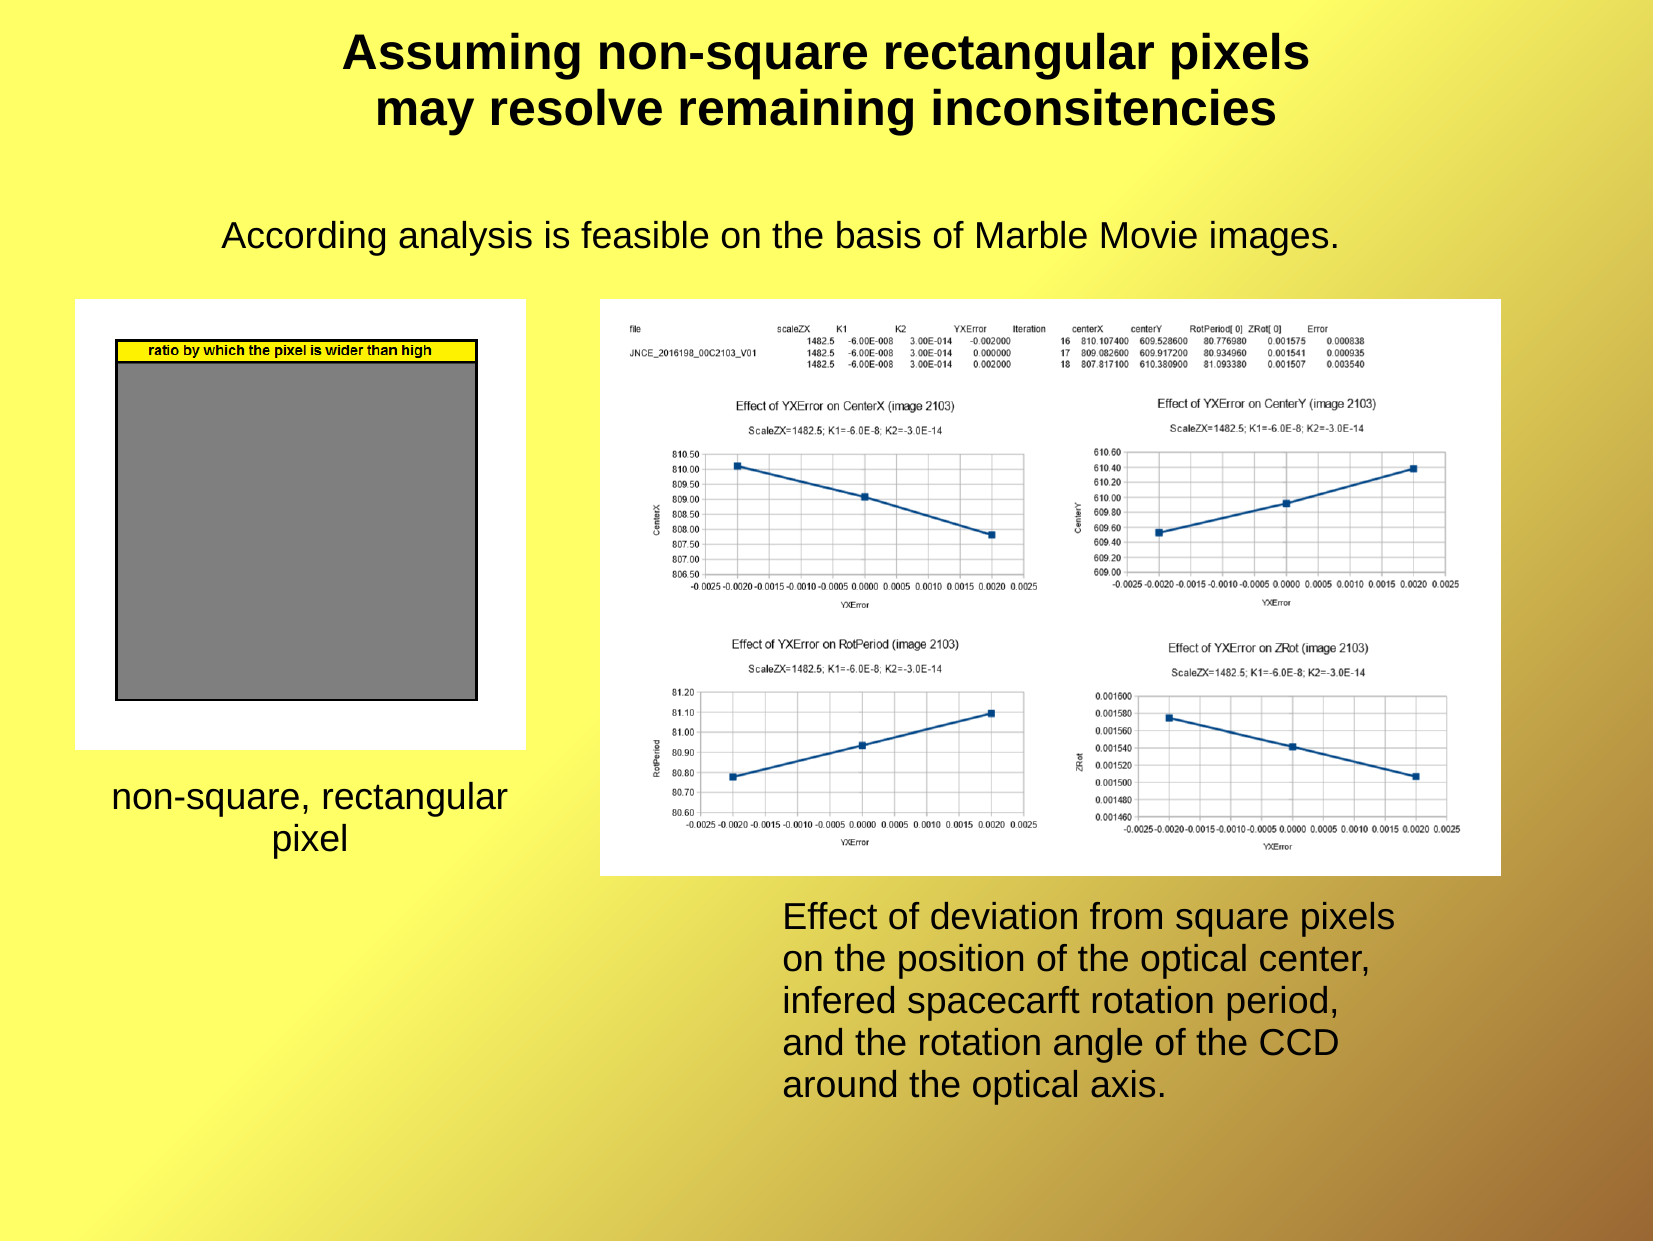

Assuming non-square rectangular pixels
may resolve remaining inconsitencies
According analysis is feasible on the basis of Marble Movie images.
non-square, rectangular
pixel
Effect of deviation from square pixels
on the position of the optical center,
infered spacecarft rotation period,
and the rotation angle of the CCD around the optical axis.